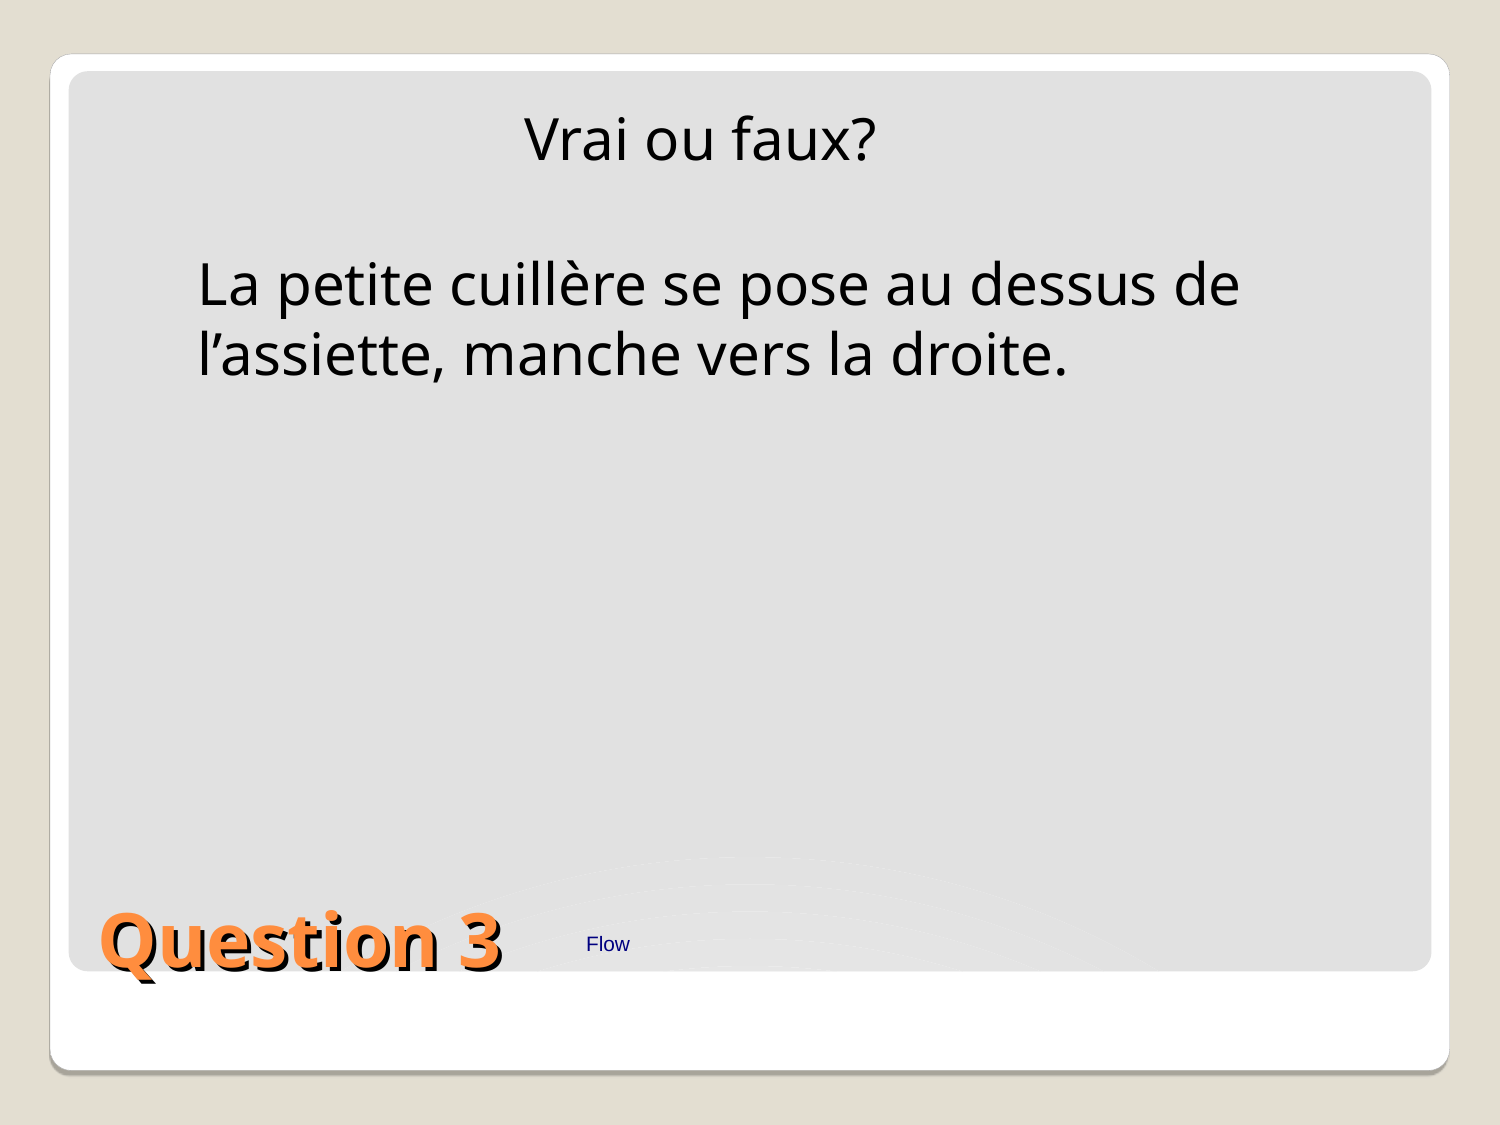

Vrai ou faux?
La petite cuillère se pose au dessus de l’assiette, manche vers la droite.
# Question 3
Flow